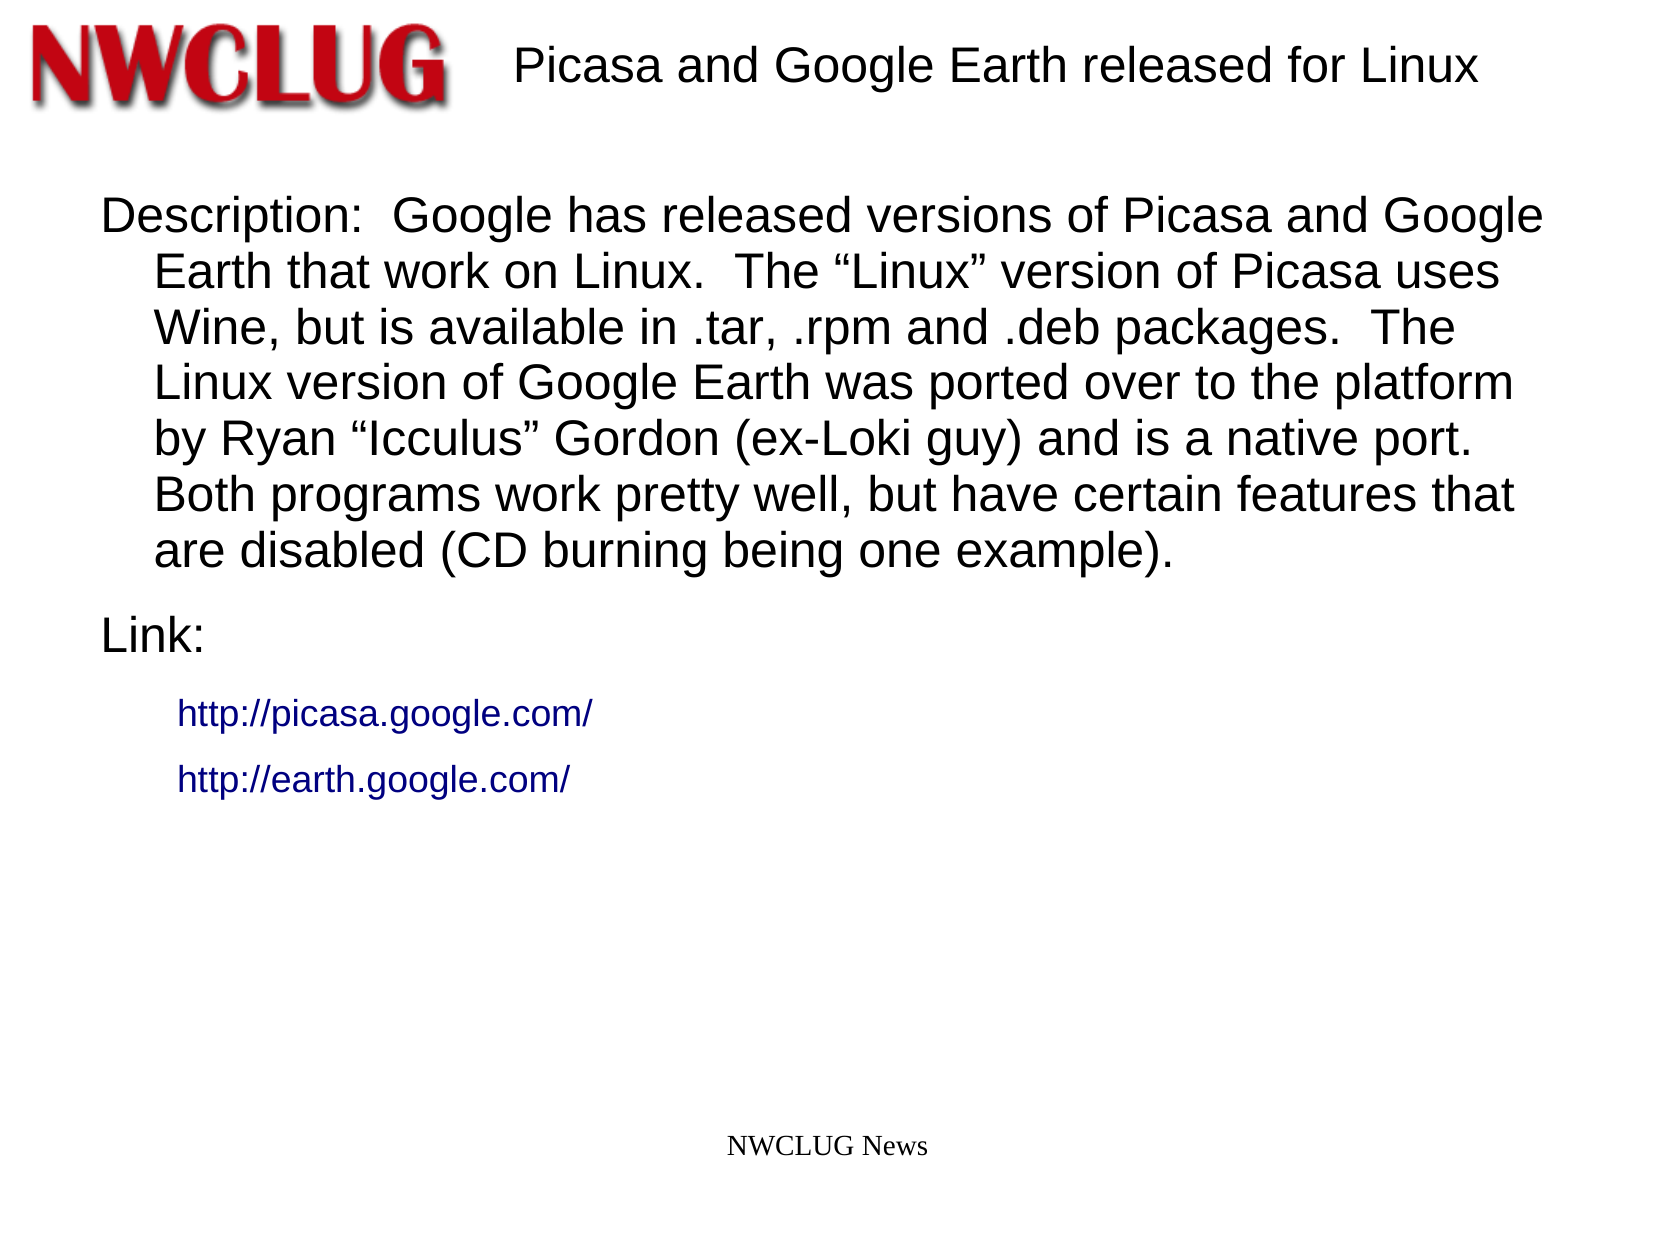

# Picasa and Google Earth released for Linux
Description: Google has released versions of Picasa and Google Earth that work on Linux. The “Linux” version of Picasa uses Wine, but is available in .tar, .rpm and .deb packages. The Linux version of Google Earth was ported over to the platform by Ryan “Icculus” Gordon (ex-Loki guy) and is a native port. Both programs work pretty well, but have certain features that are disabled (CD burning being one example).
Link:
http://picasa.google.com/
http://earth.google.com/